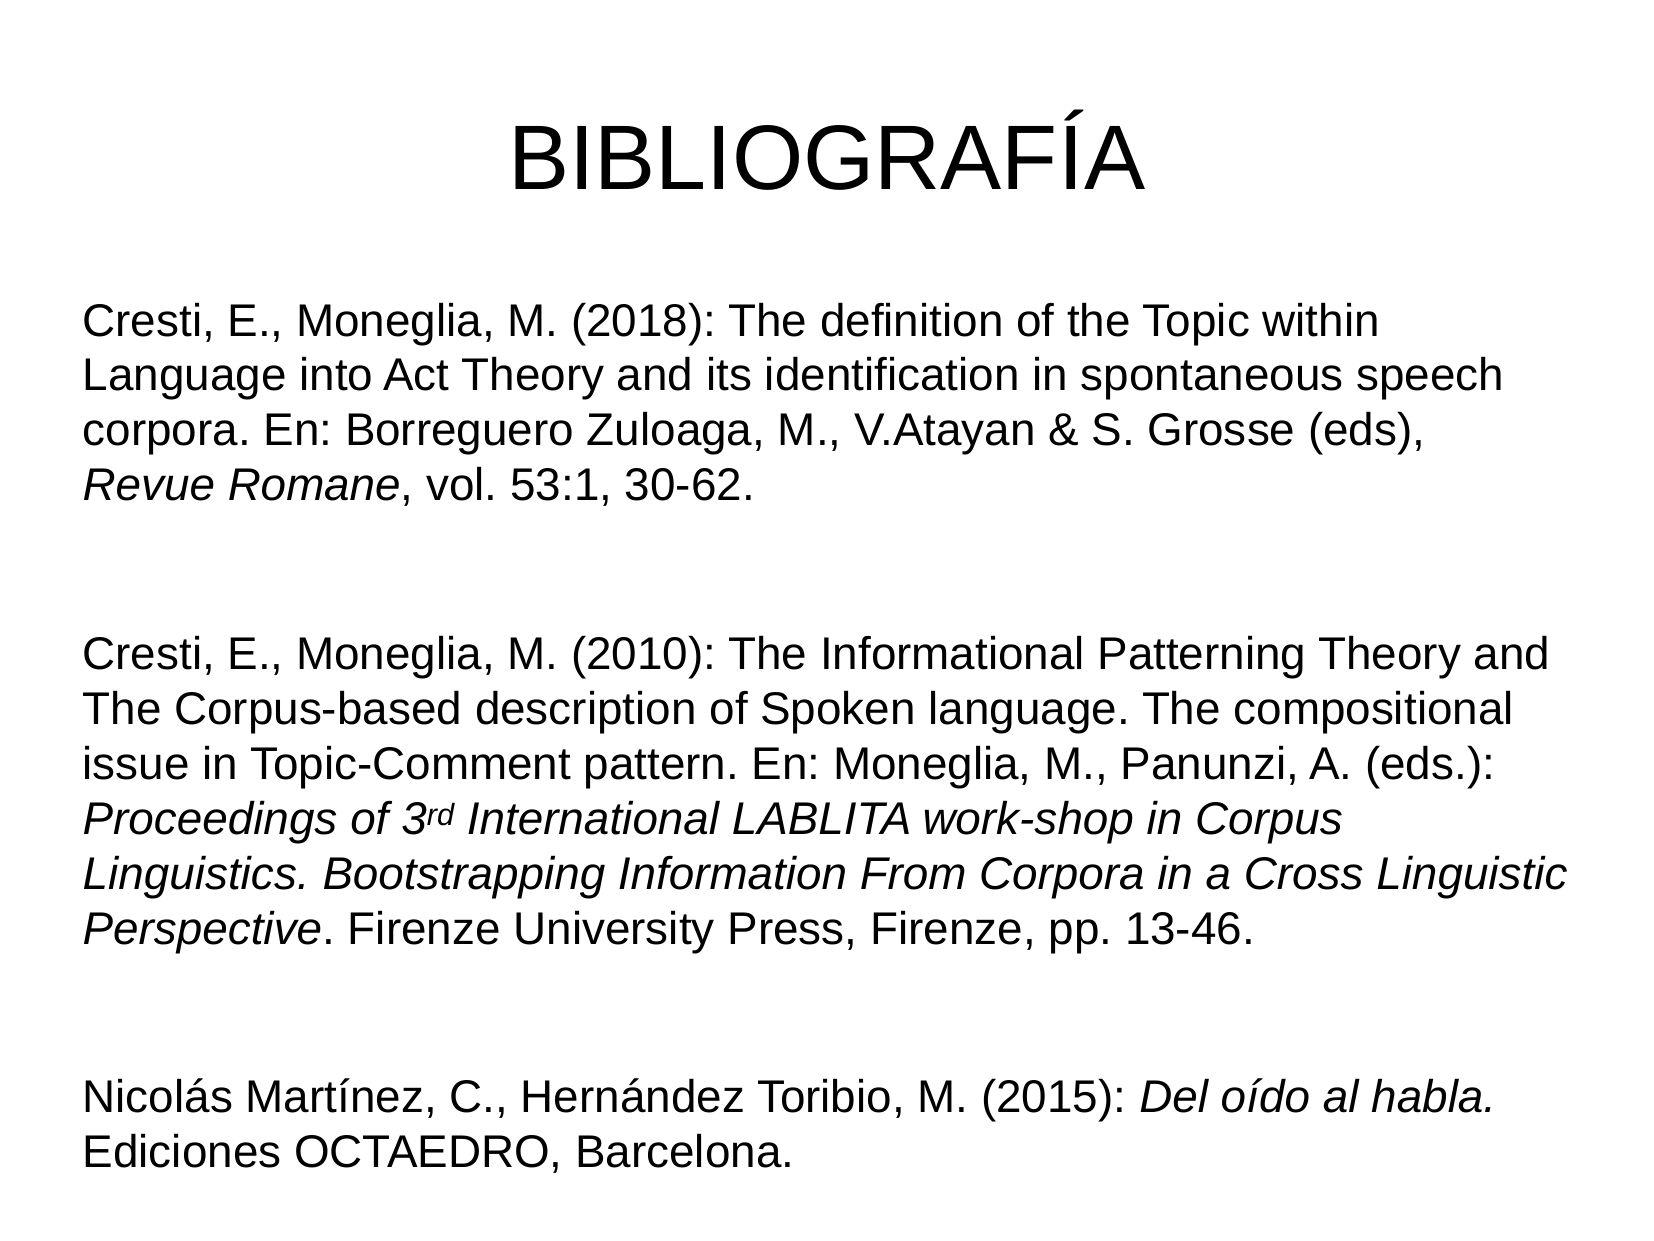

# BIBLIOGRAFÍA
Cresti, E., Moneglia, M. (2018): The definition of the Topic within Language into Act Theory and its identification in spontaneous speech corpora. En: Borreguero Zuloaga, M., V.Atayan & S. Grosse (eds), Revue Romane, vol. 53:1, 30-62.
Cresti, E., Moneglia, M. (2010): The Informational Patterning Theory and The Corpus-based description of Spoken language. The compositional issue in Topic-Comment pattern. En: Moneglia, M., Panunzi, A. (eds.): Proceedings of 3rd International LABLITA work-shop in Corpus Linguistics. Bootstrapping Information From Corpora in a Cross Linguistic Perspective. Firenze University Press, Firenze, pp. 13-46.
Nicolás Martínez, C., Hernández Toribio, M. (2015): Del oído al habla. Ediciones OCTAEDRO, Barcelona.